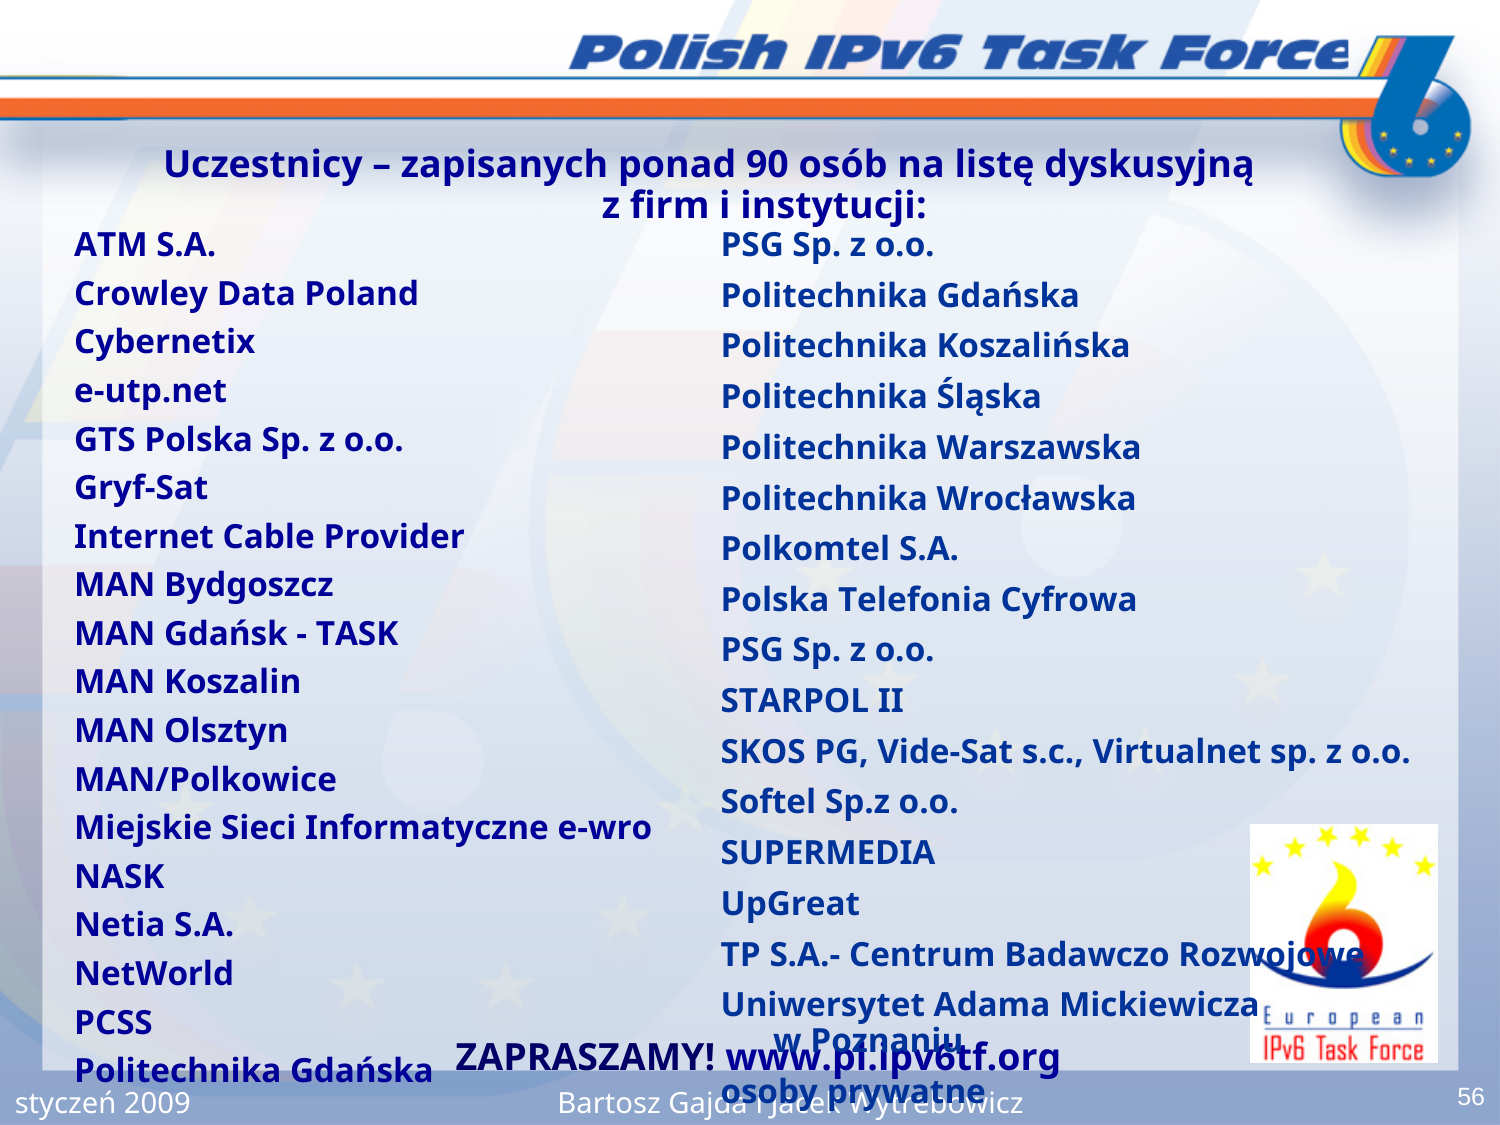

Uczestnicy – zapisanych ponad 90 osób na listę dyskusyjną
z firm i instytucji:
# ATM S.A.
Crowley Data Poland
Cybernetix
e-utp.net
GTS Polska Sp. z o.o.
Gryf-Sat
Internet Cable Provider
MAN Bydgoszcz
MAN Gdańsk - TASK
MAN Koszalin
MAN Olsztyn
MAN/Polkowice
Miejskie Sieci Informatyczne e-wro
NASK
Netia S.A.
NetWorld
PCSS
Politechnika Gdańska
 PSG Sp. z o.o.
 Politechnika Gdańska
 Politechnika Koszalińska
 Politechnika Śląska
 Politechnika Warszawska
 Politechnika Wrocławska
 Polkomtel S.A.
 Polska Telefonia Cyfrowa
 PSG Sp. z o.o.
 STARPOL II
 SKOS PG, Vide-Sat s.c., Virtualnet sp. z o.o.
 Softel Sp.z o.o.
 SUPERMEDIA
 UpGreat
 TP S.A.- Centrum Badawczo Rozwojowe
 Uniwersytet Adama Mickiewicza
 w Poznaniu
 osoby prywatne
ZAPRASZAMY! www.pl.ipv6tf.org
styczeń 2009
Bartosz Gajda i Jacek Wytrebowicz
56